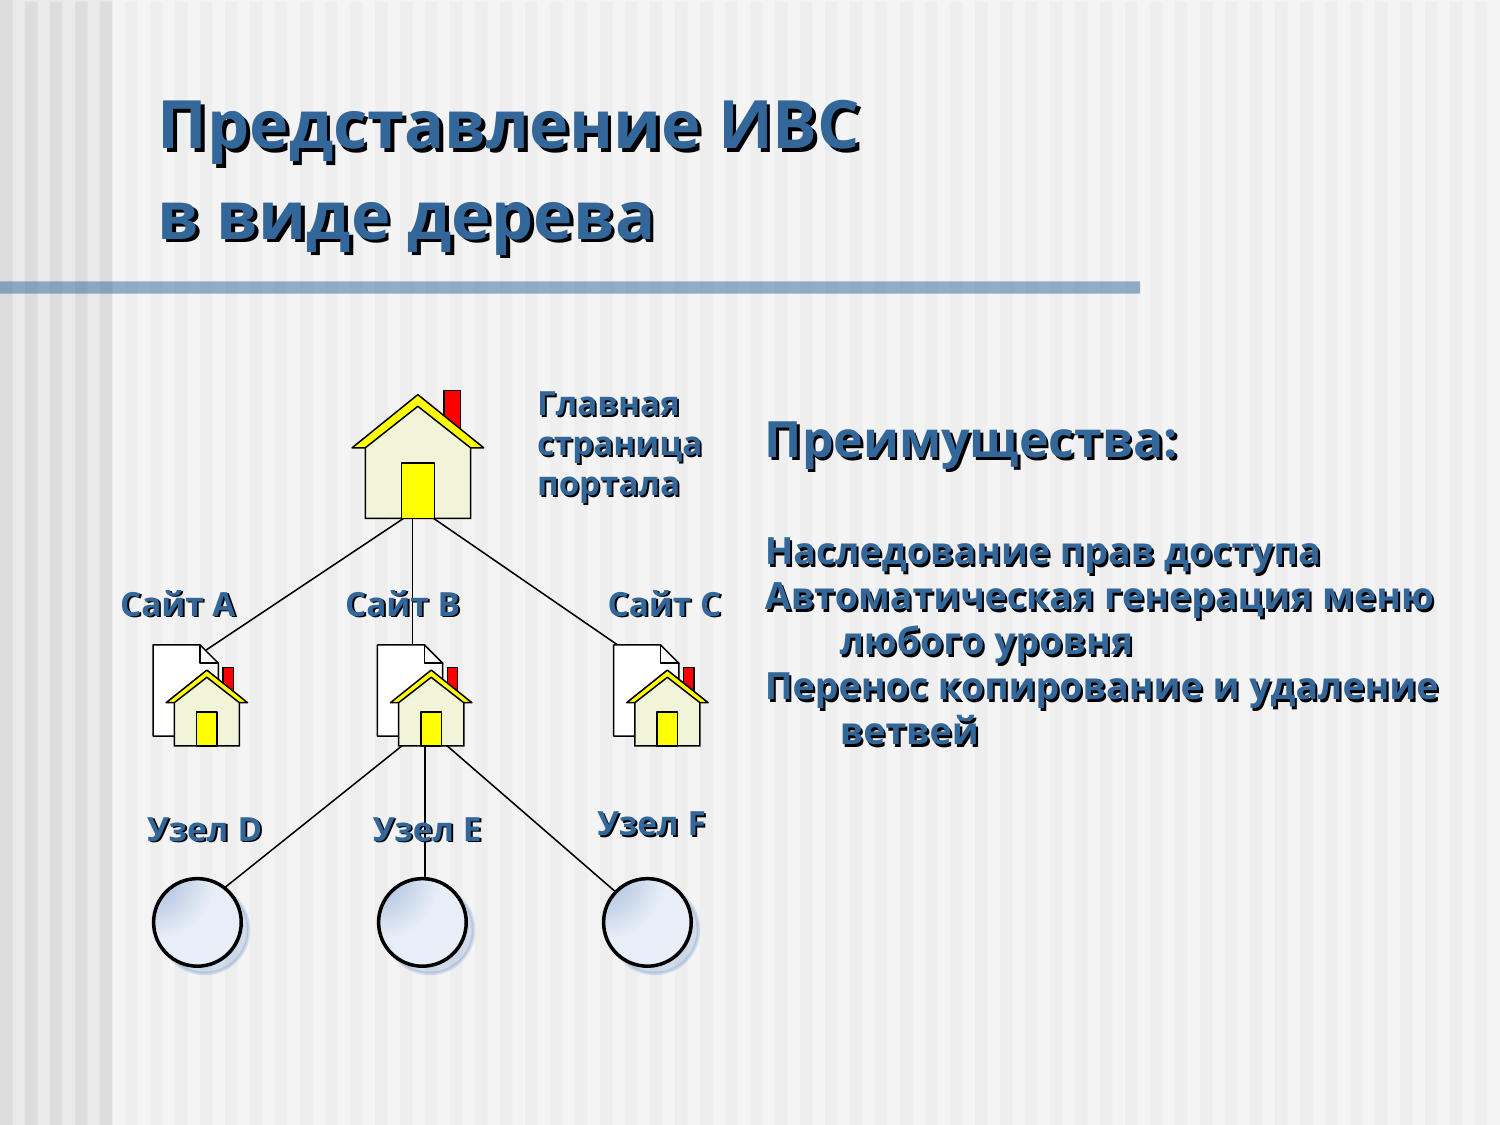

# Представление ИВС в виде дерева
Главная
страница
портала
Преимущества:
Наследование прав доступа
Автоматическая генерация меню любого уровня
Перенос копирование и удаление ветвей
Сайт A
Сайт B
Сайт C
Узел F
Узел D
Узел E